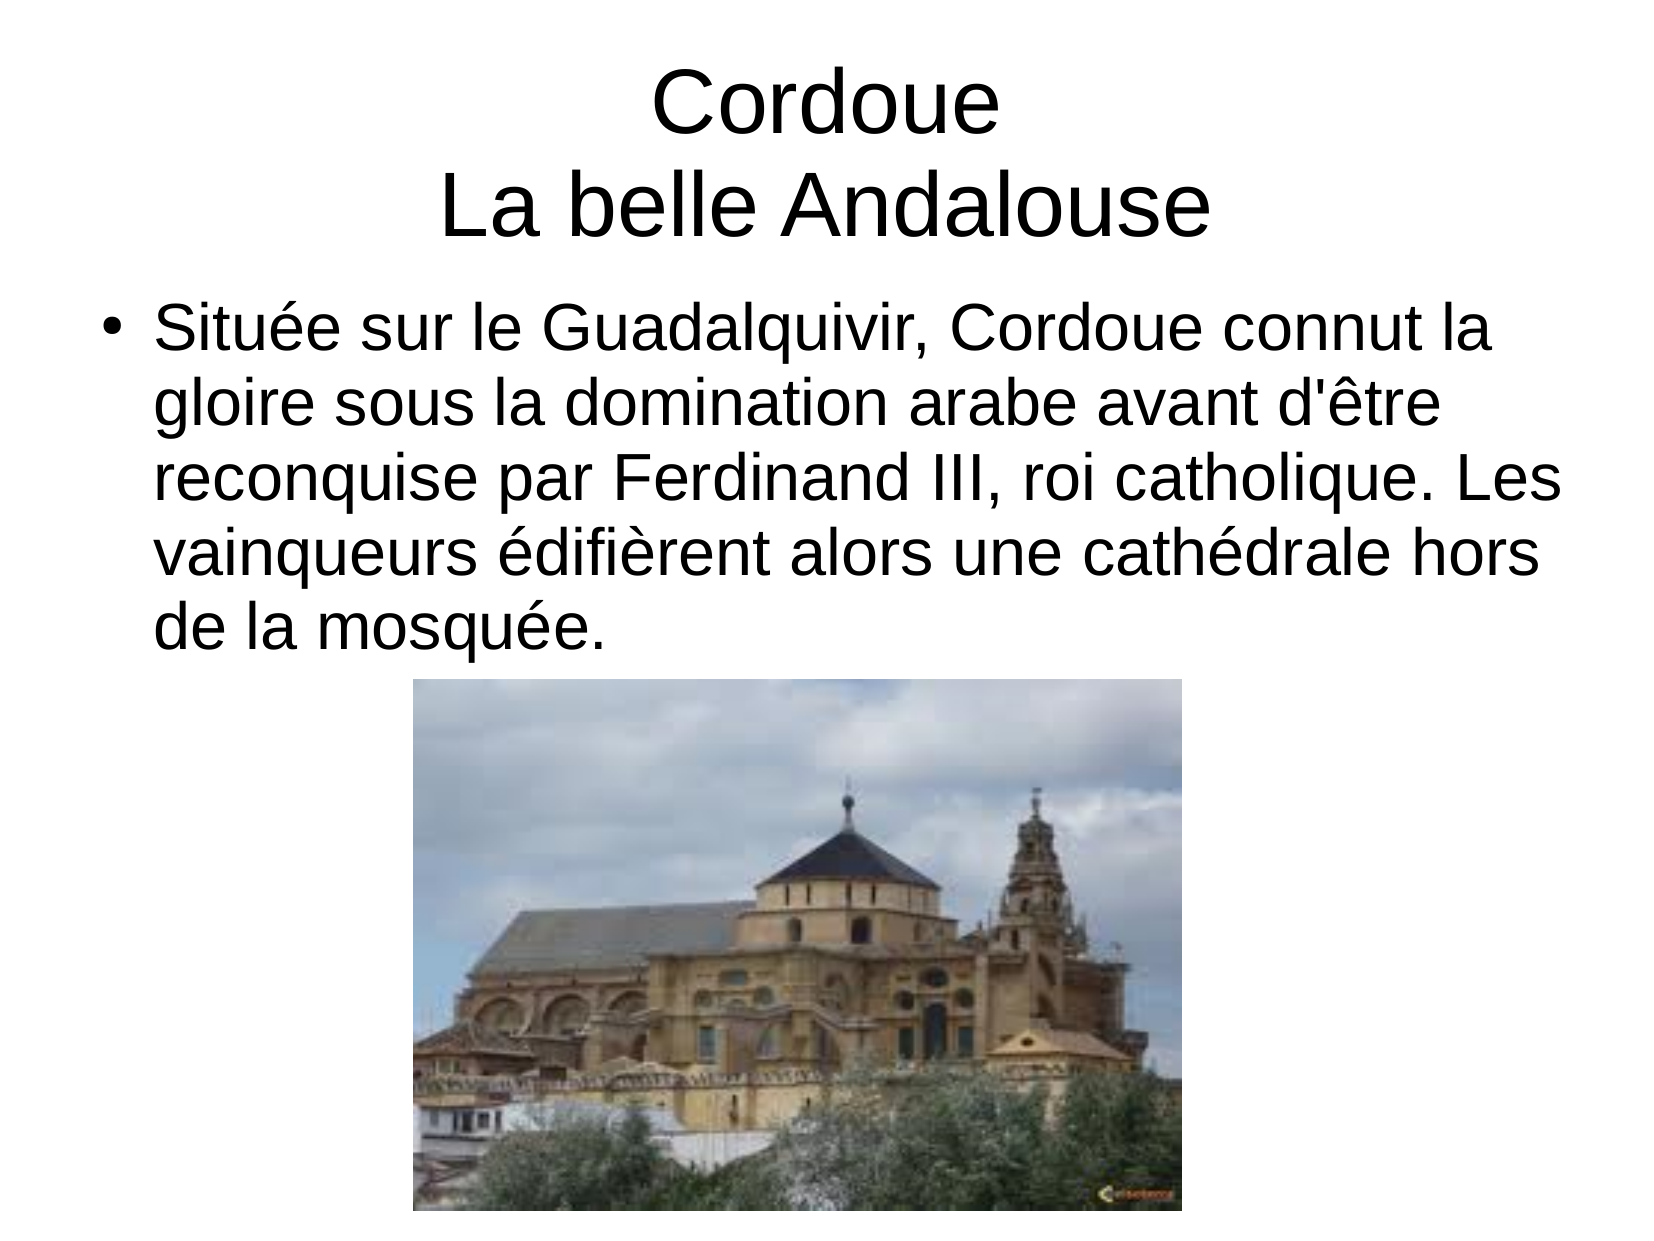

# Cordoue La belle Andalouse
Située sur le Guadalquivir, Cordoue connut la gloire sous la domination arabe avant d'être reconquise par Ferdinand III, roi catholique. Les vainqueurs édifièrent alors une cathédrale hors de la mosquée.